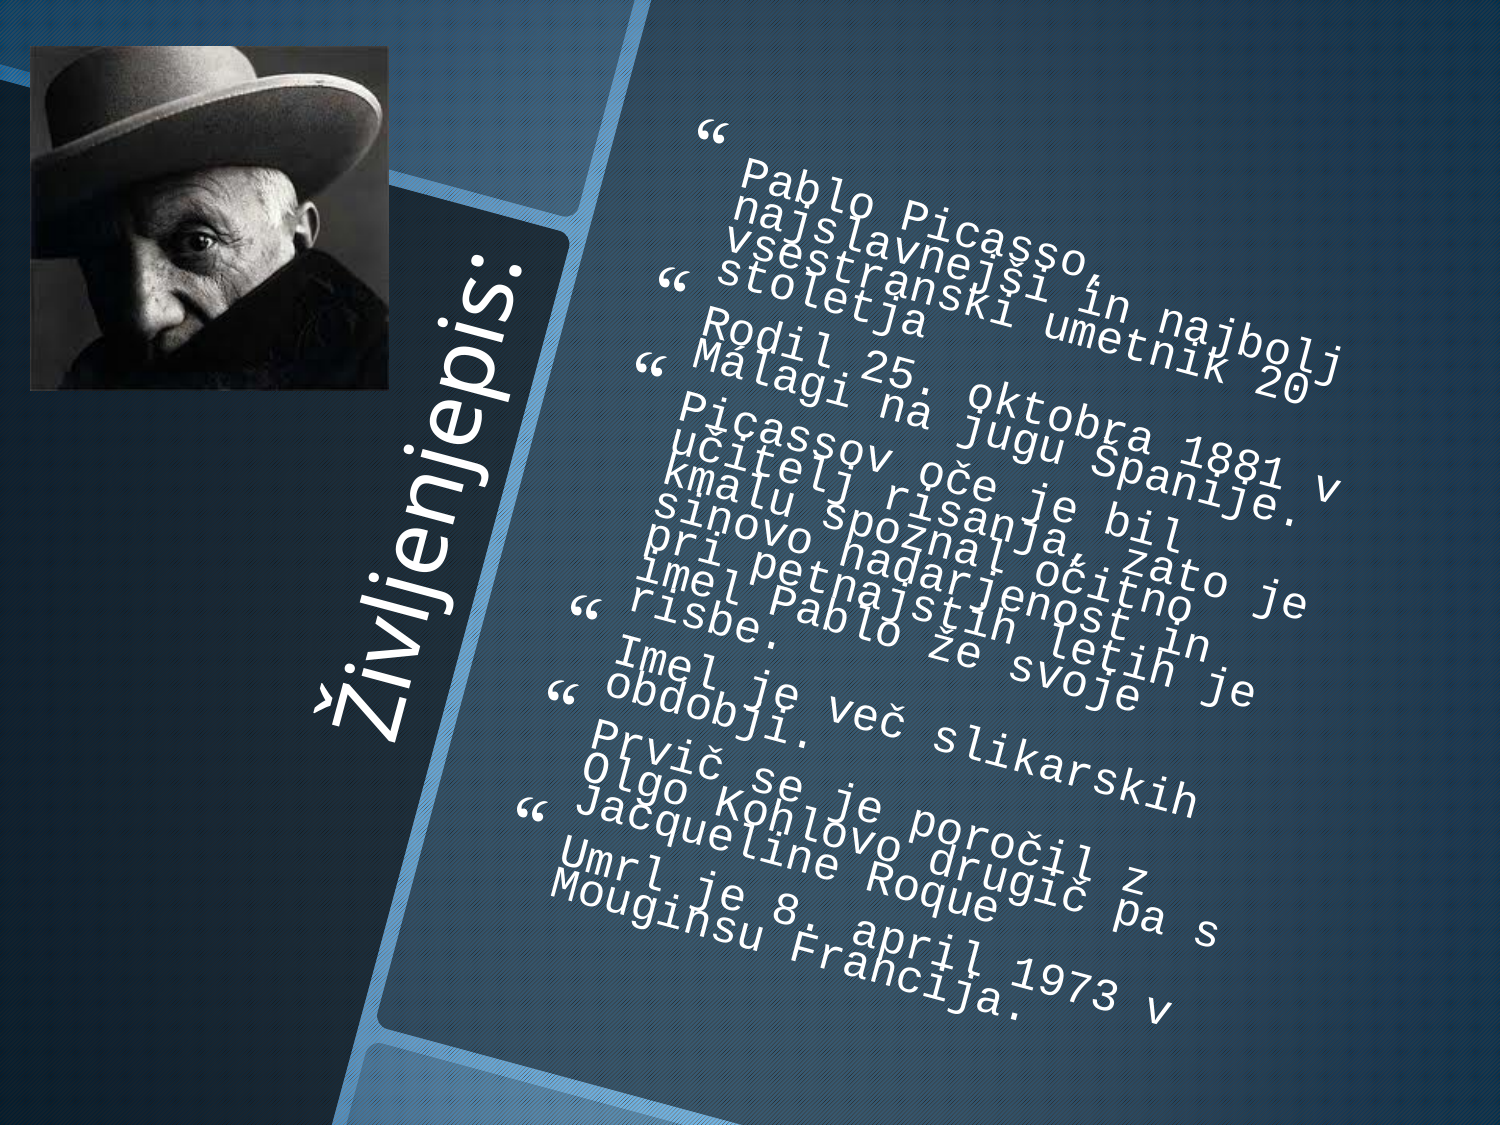

Pablo Picasso, najslavnejši in najbolj vsestranski umetnik 20 stoletja
Rodil 25. oktobra 1881 v Málagi na jugu Španije.
Picassov oče je bil učitelj risanja, zato je kmalu spoznal očitno sinovo nadarjenost in pri petnajstih letih je imel Pablo že svoje risbe.
Imel je več slikarskih obdobji.
Prvič se je poročil z Olgo Kohlovo drugič pa s Jacqueline Roque
Umrl je 8. april 1973 v Mouginsu Francija.
# Življenjepis: